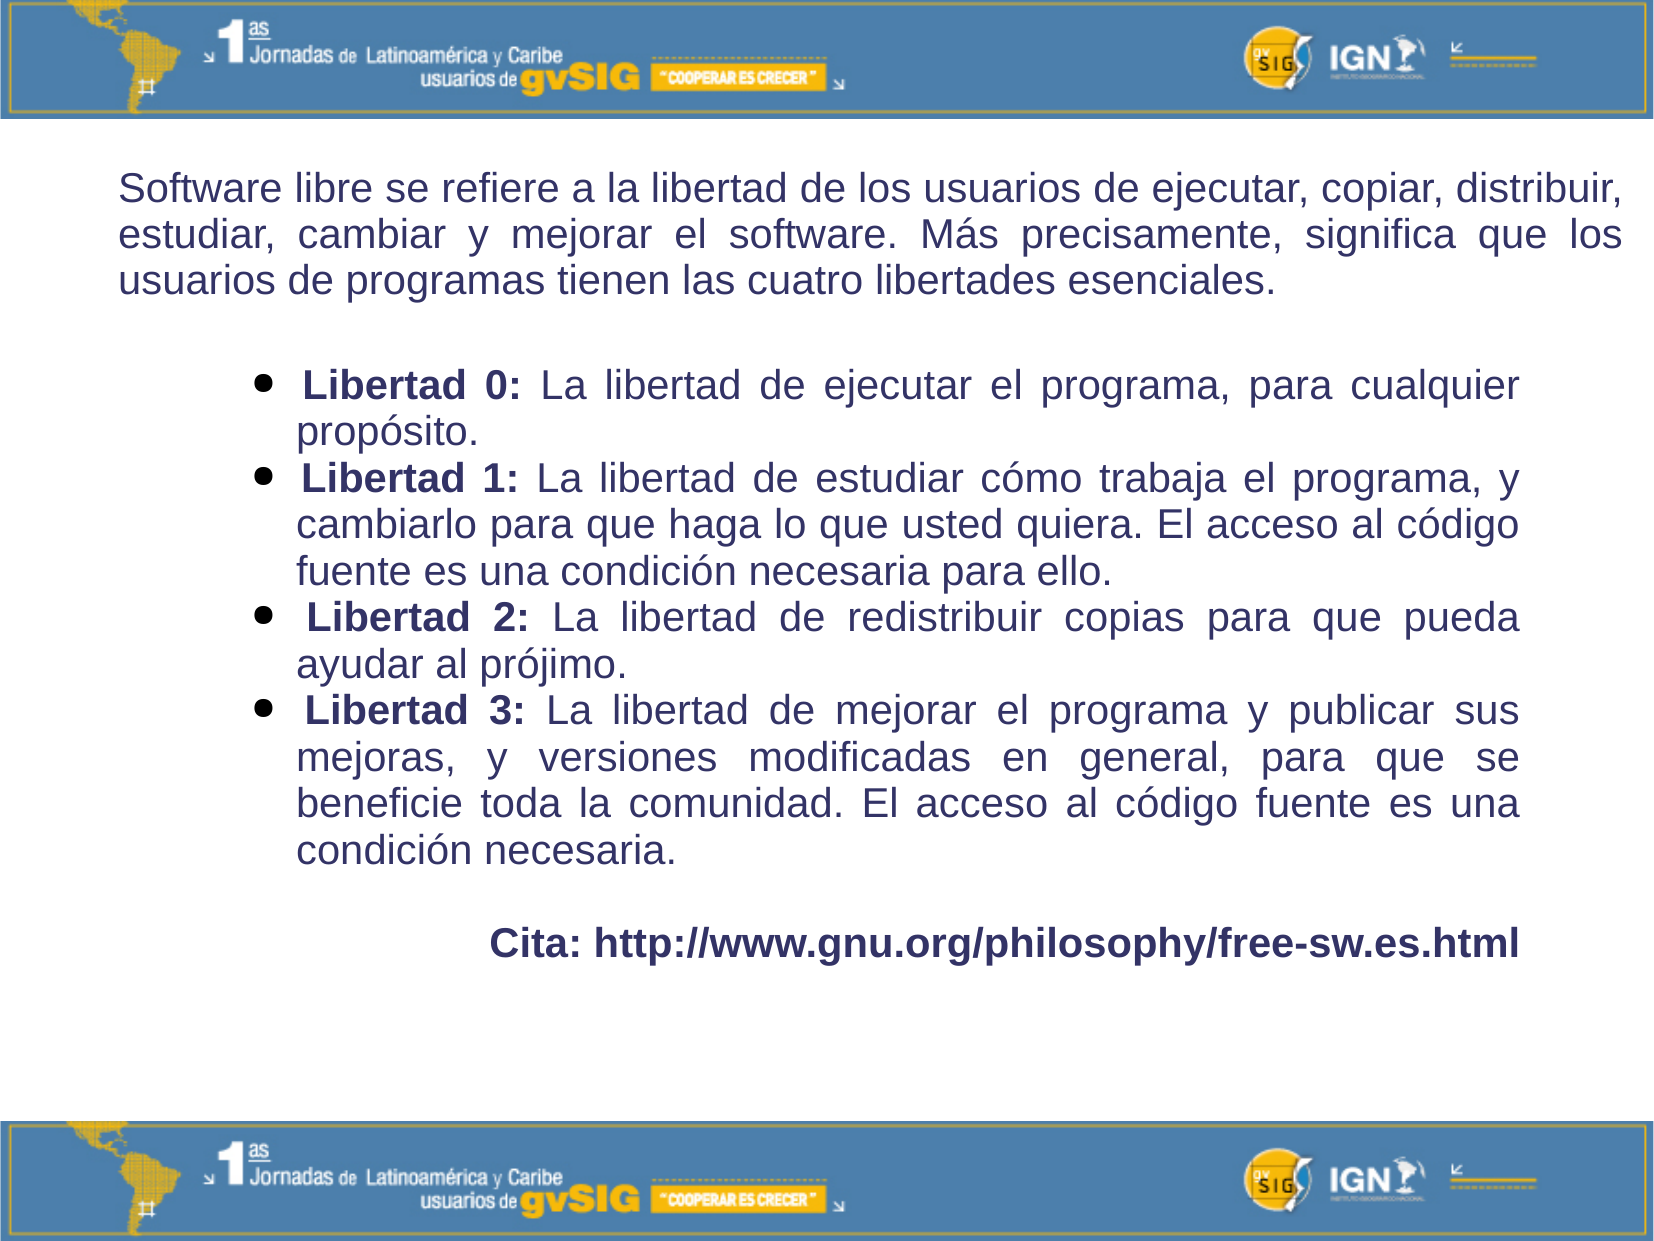

Software libre se refiere a la libertad de los usuarios de ejecutar, copiar, distribuir, estudiar, cambiar y mejorar el software. Más precisamente, significa que los usuarios de programas tienen las cuatro libertades esenciales.
 Libertad 0: La libertad de ejecutar el programa, para cualquier propósito.
 Libertad 1: La libertad de estudiar cómo trabaja el programa, y cambiarlo para que haga lo que usted quiera. El acceso al código fuente es una condición necesaria para ello.
 Libertad 2: La libertad de redistribuir copias para que pueda ayudar al prójimo.
 Libertad 3: La libertad de mejorar el programa y publicar sus mejoras, y versiones modificadas en general, para que se beneficie toda la comunidad. El acceso al código fuente es una condición necesaria.
Cita: http://www.gnu.org/philosophy/free-sw.es.html